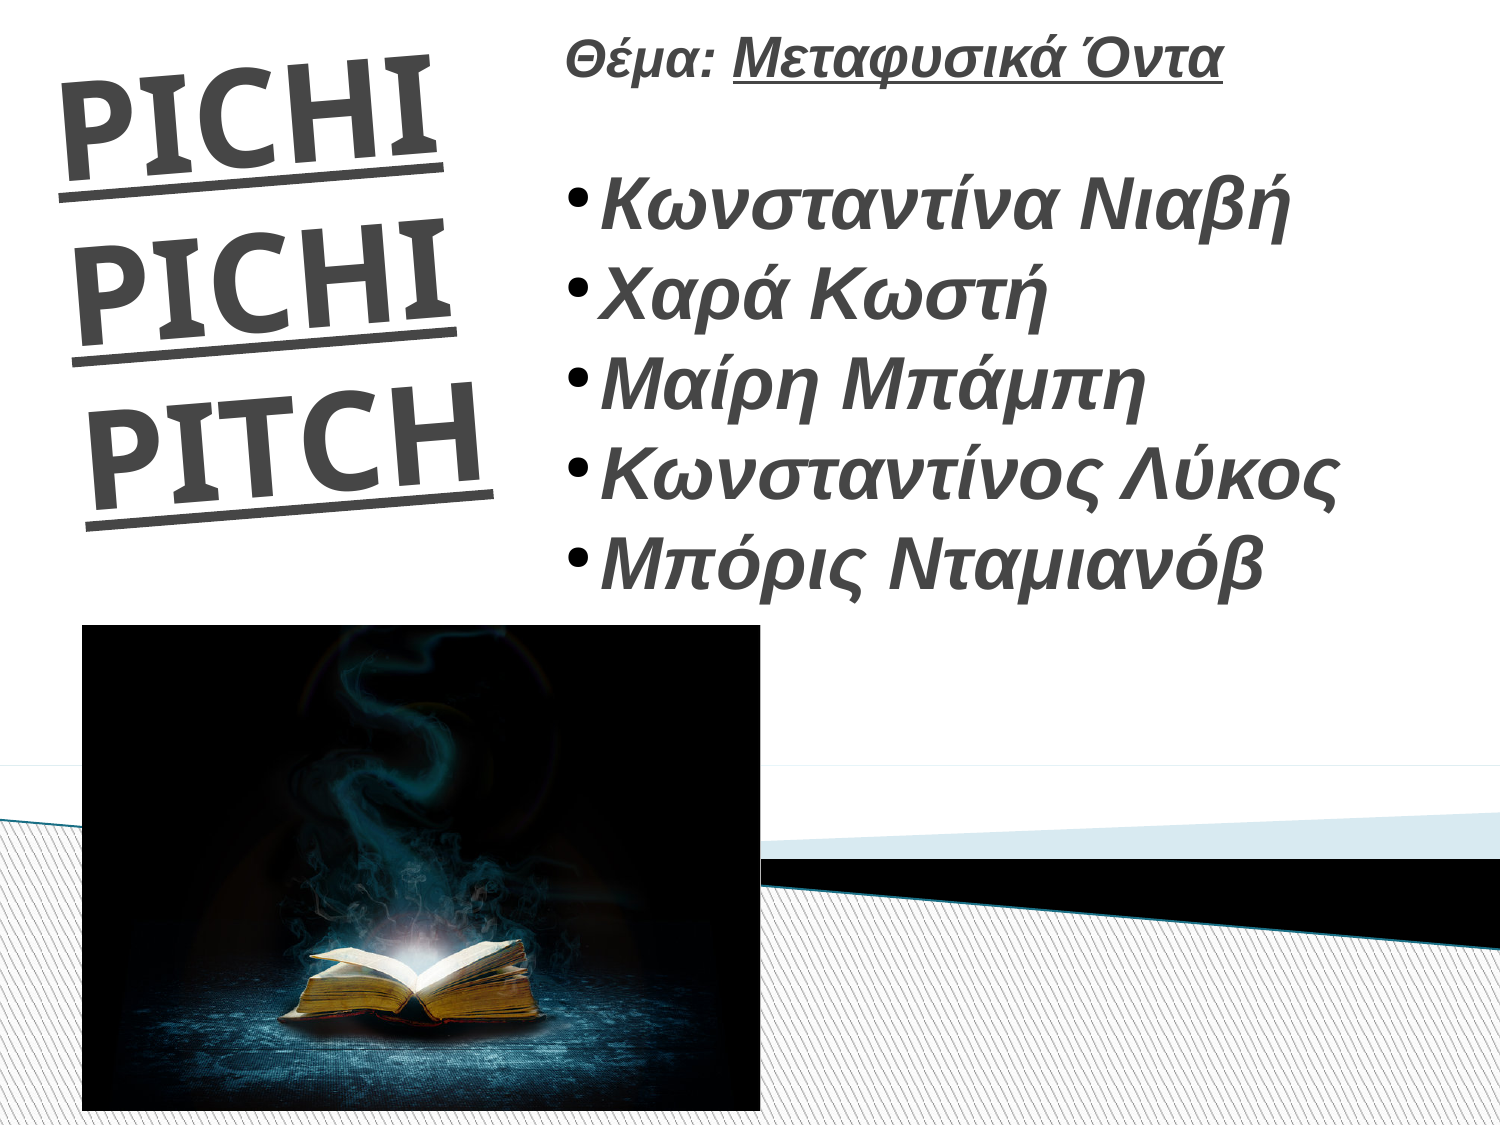

Θέμα: Μεταφυσικά Όντα
Кωνσταντίνα Νιαβή
Χαρά Κωστή
Μαίρη Μπάμπη
Κωνσταντίνος Λύκος
Μπόρις Νταμιανόβ
# PICHI PICHI PITCH